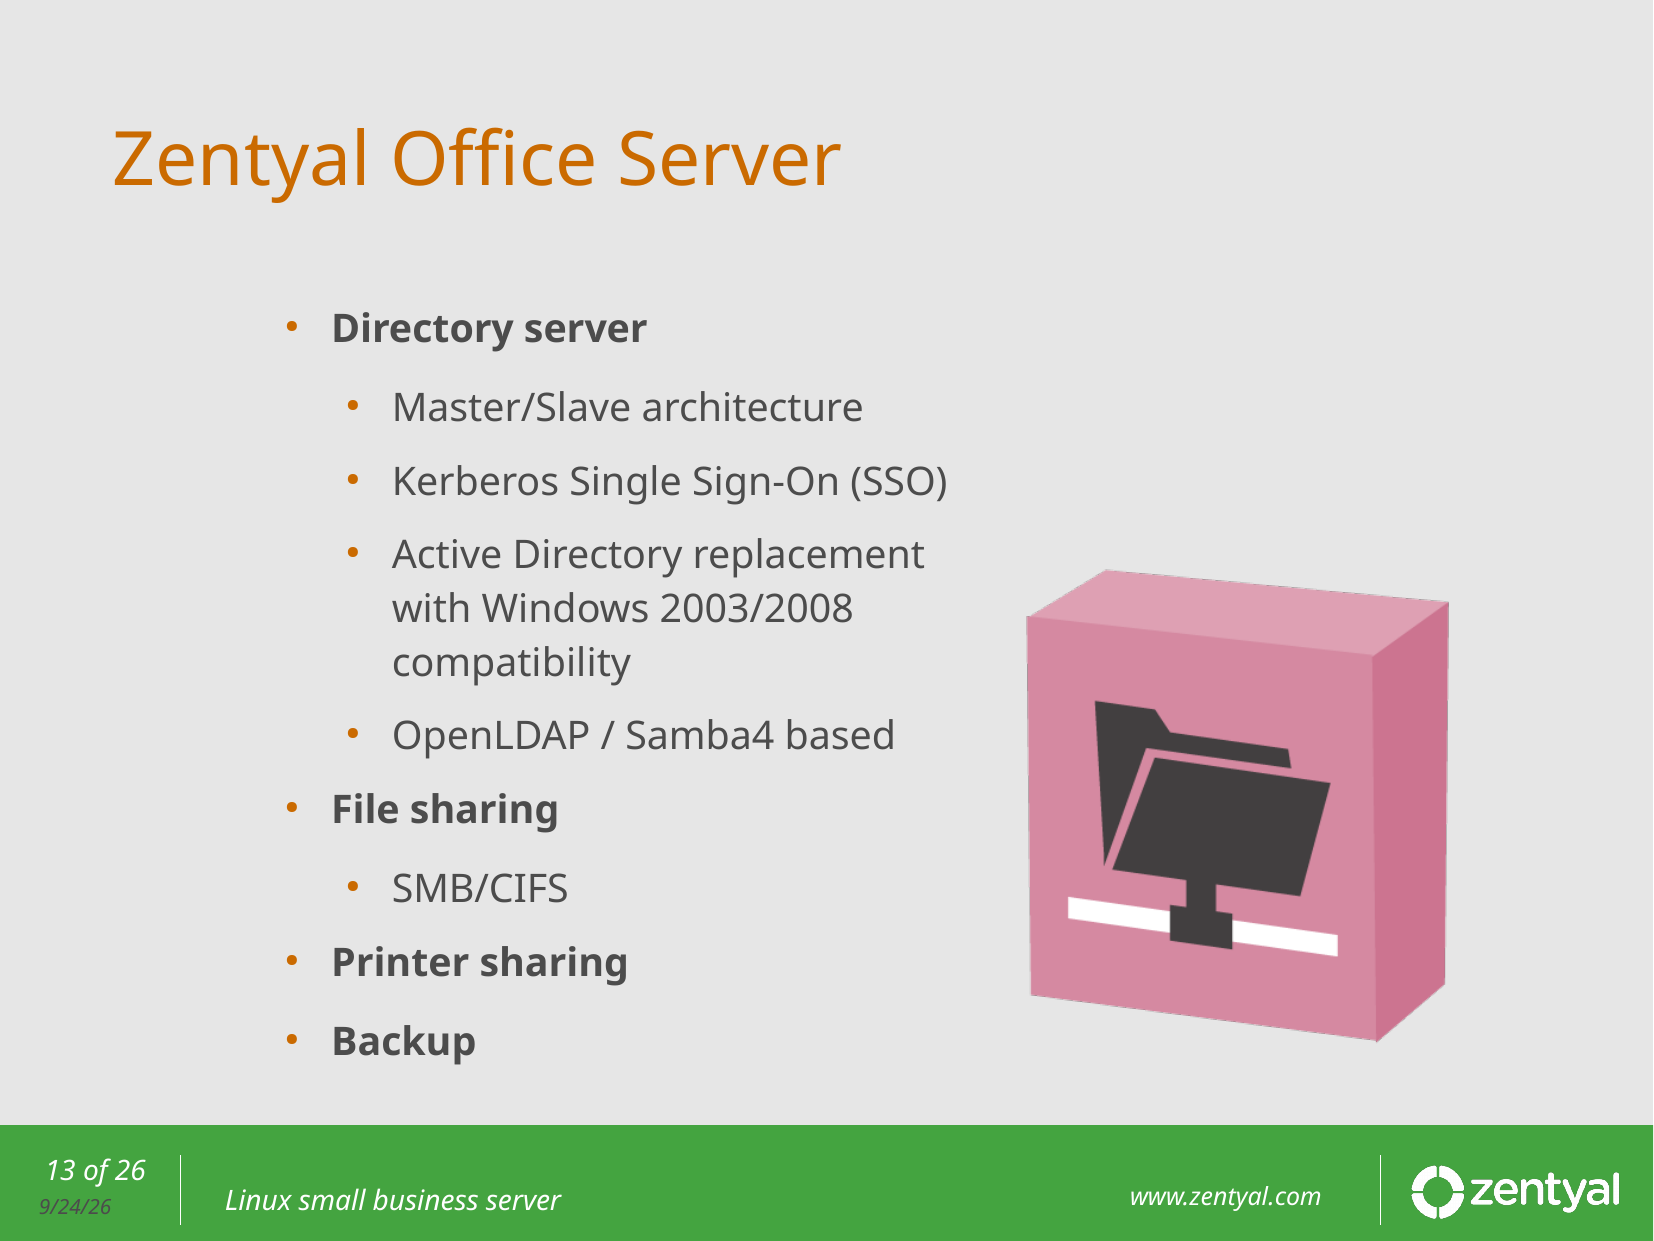

# Zentyal Office Server
Directory server
Master/Slave architecture
Kerberos Single Sign-On (SSO)
Active Directory replacement with Windows 2003/2008 compatibility
OpenLDAP / Samba4 based
File sharing
SMB/CIFS
Printer sharing
Backup